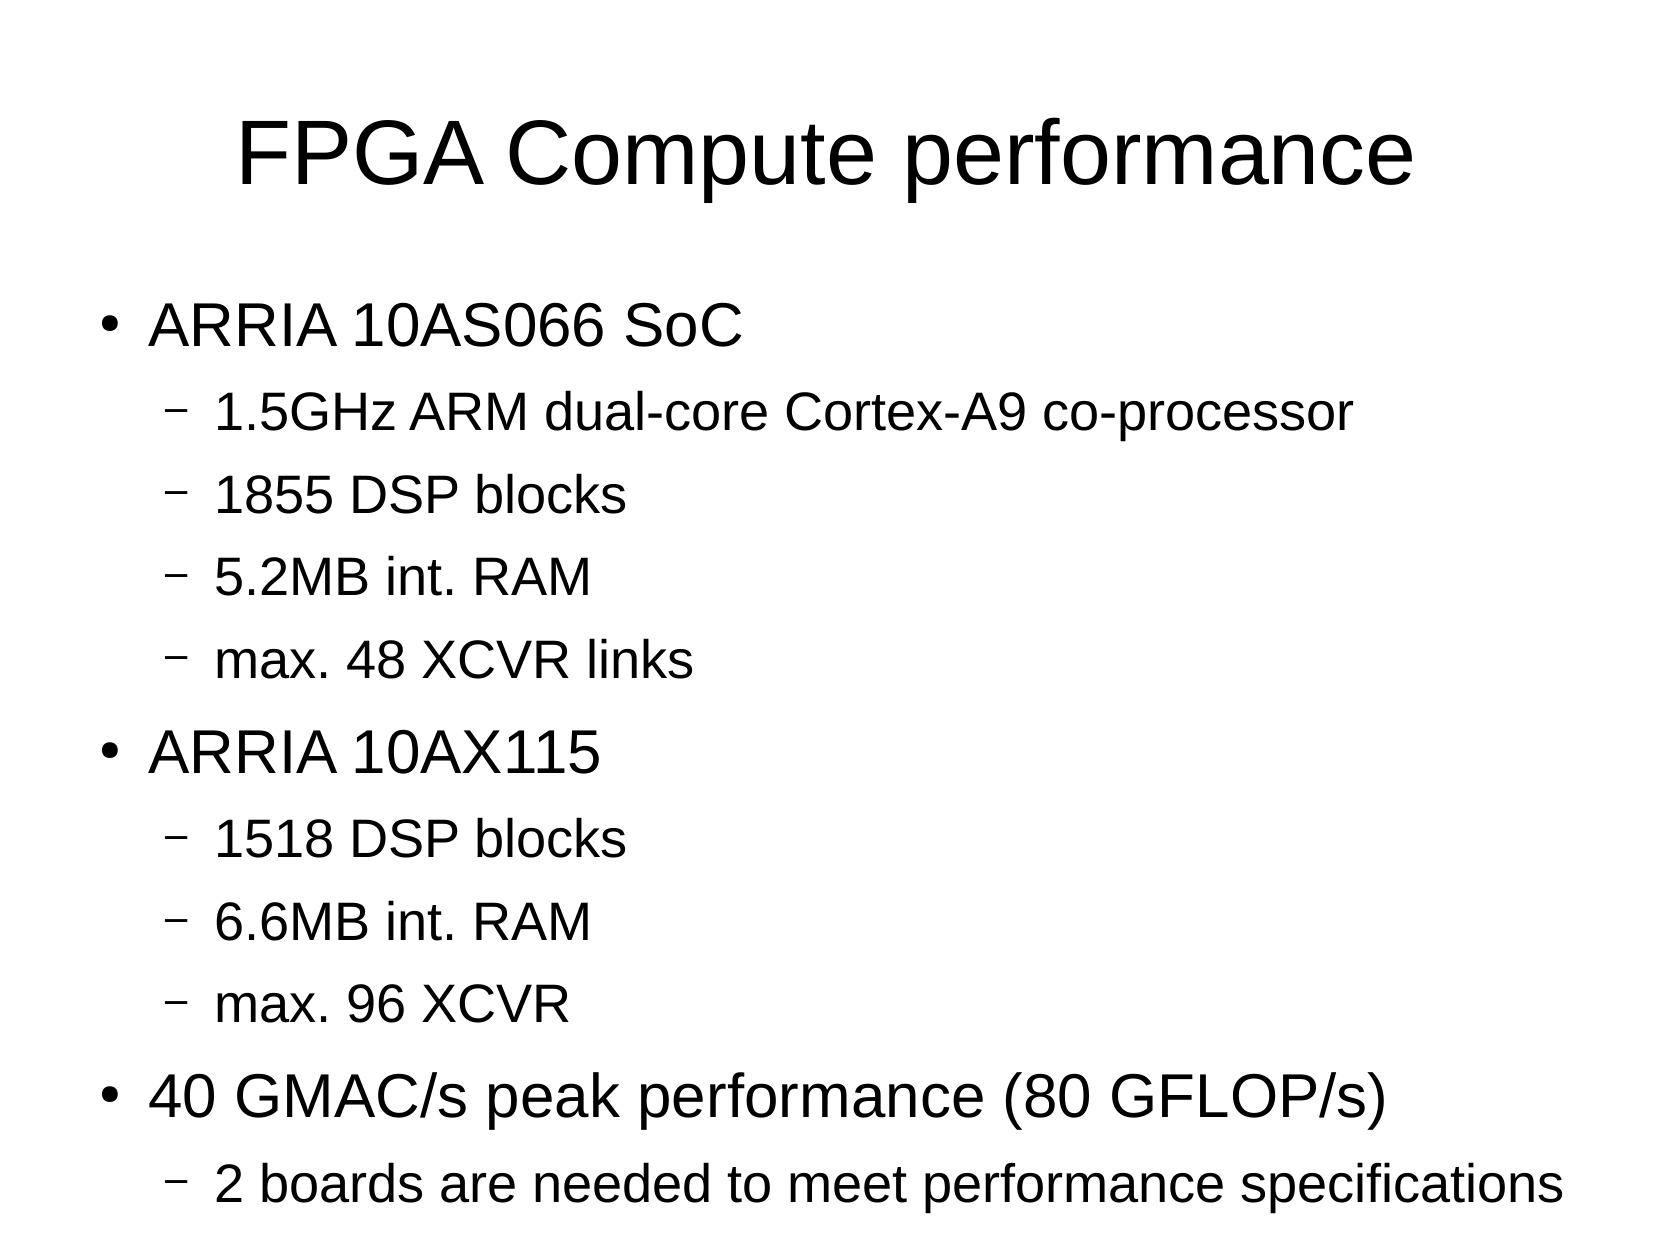

# FPGA Compute performance
ARRIA 10AS066 SoC
1.5GHz ARM dual-core Cortex-A9 co-processor
1855 DSP blocks
5.2MB int. RAM
max. 48 XCVR links
ARRIA 10AX115
1518 DSP blocks
6.6MB int. RAM
max. 96 XCVR
40 GMAC/s peak performance (80 GFLOP/s)
2 boards are needed to meet performance specifications